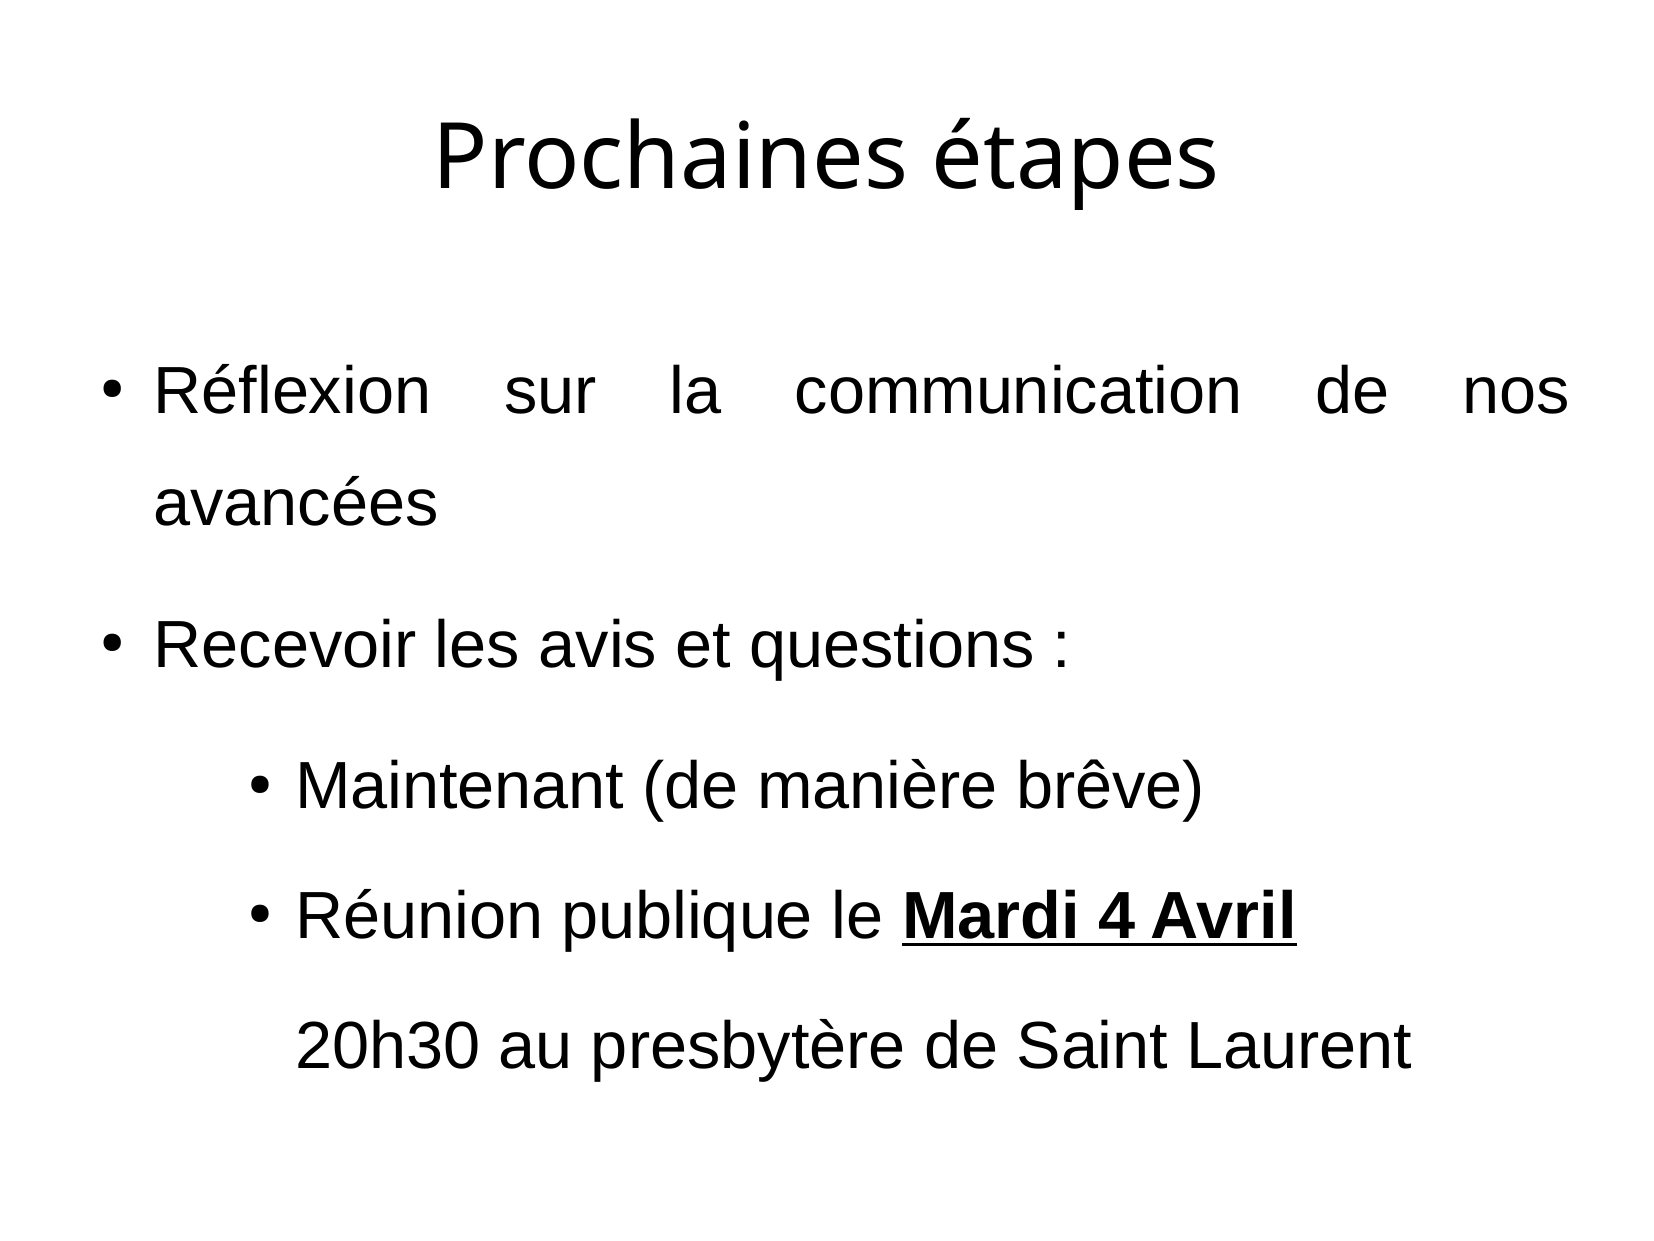

# Prochaines étapes
Réflexion sur la communication de nos avancées
Recevoir les avis et questions :
Maintenant (de manière brêve)
Réunion publique le Mardi 4 Avril
20h30 au presbytère de Saint Laurent